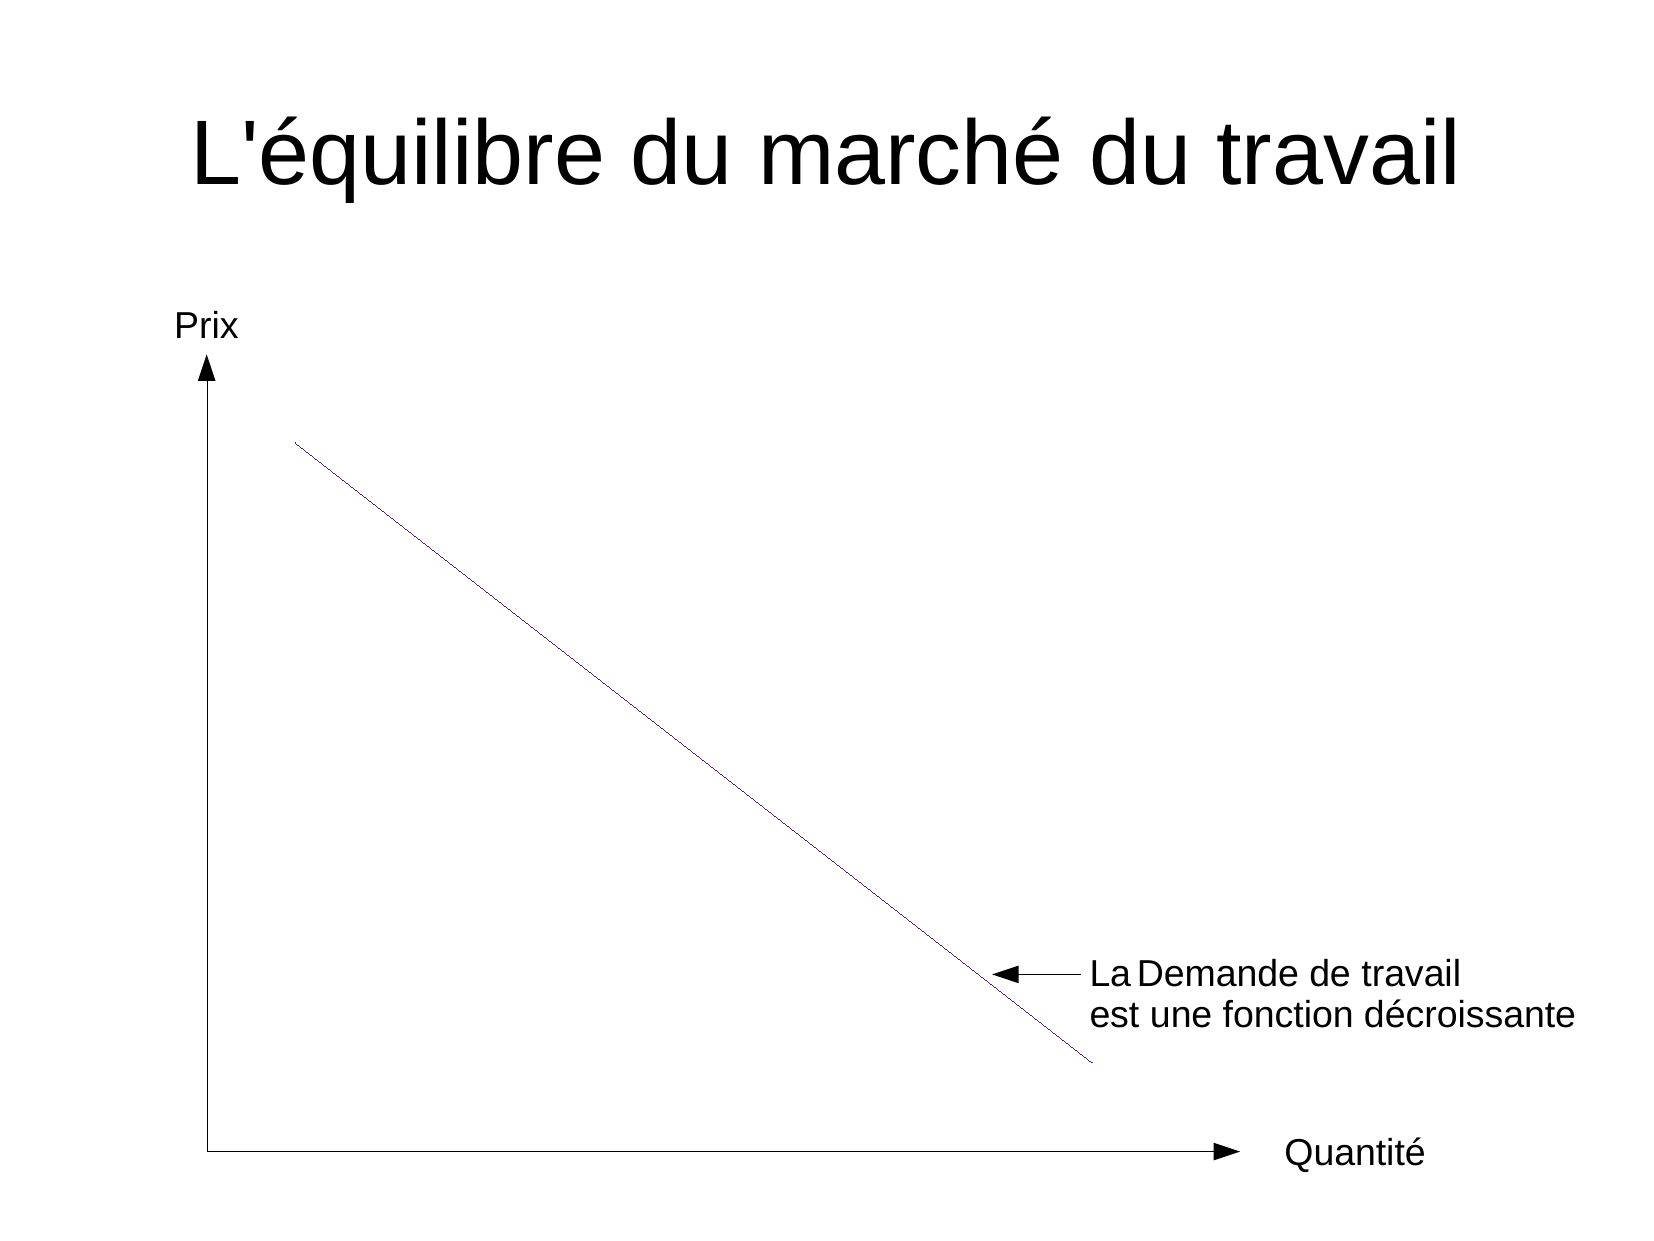

# L'équilibre du marché du travail
Prix
La
Demande de travail
est une fonction décroissante
Quantité